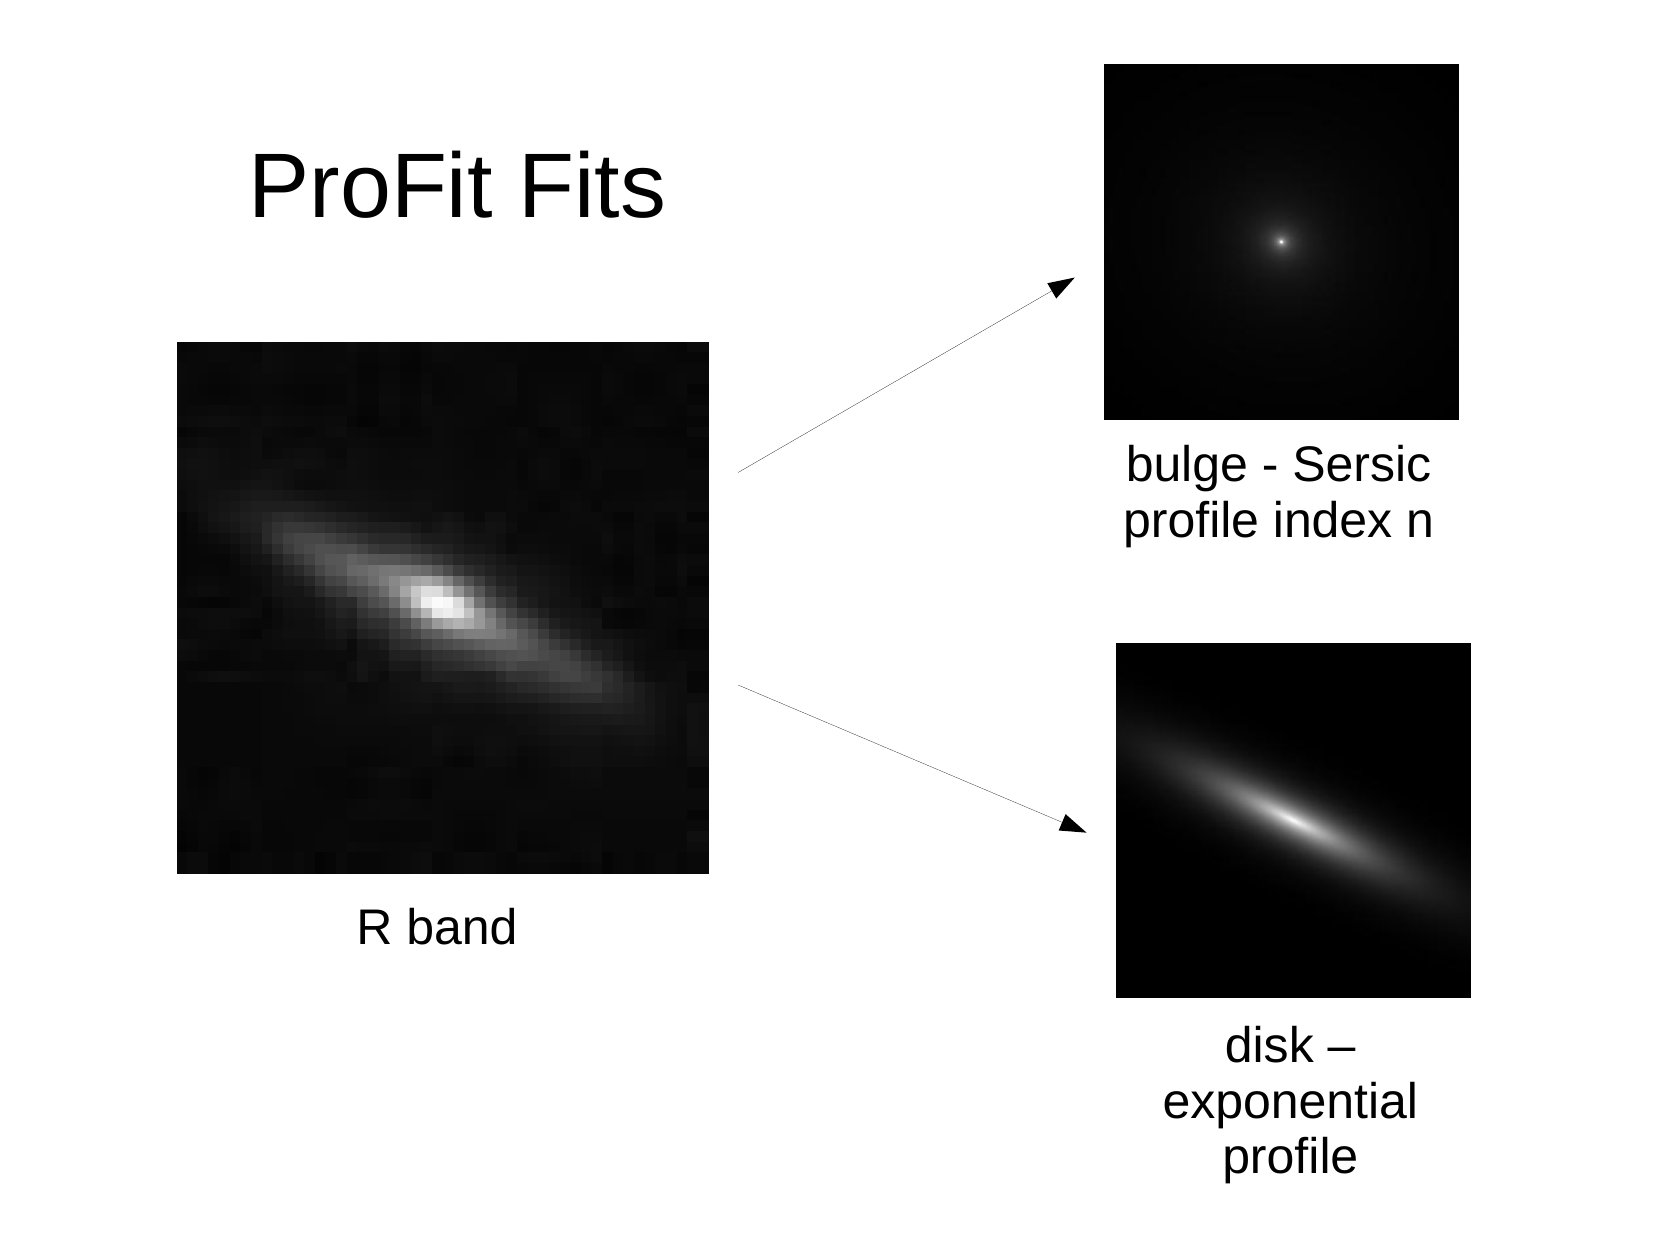

# ProFit Fits
bulge - Sersic profile index n
R band
disk – exponential profile